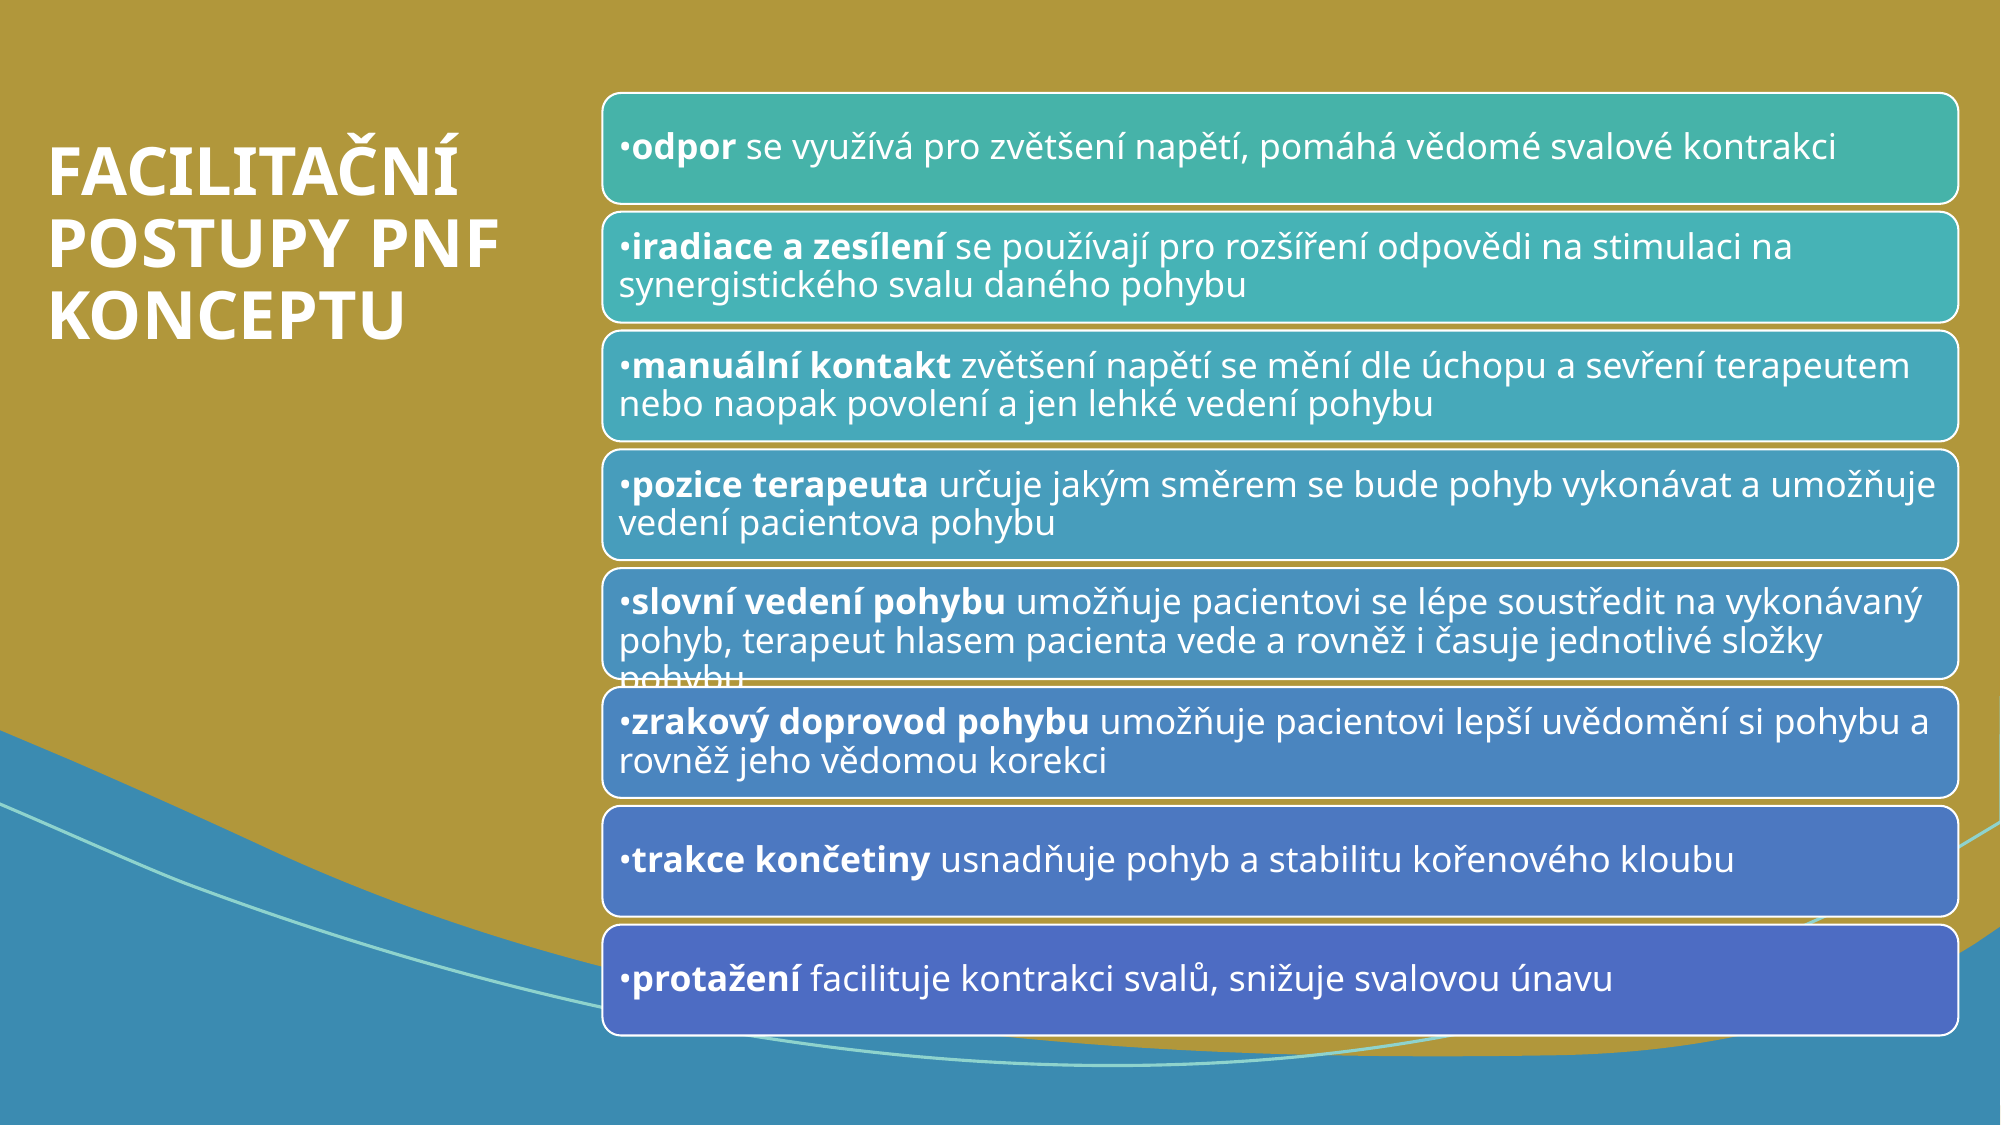

•odpor se využívá pro zvětšení napětí, pomáhá vědomé svalové kontrakci
•iradiace a zesílení se používají pro rozšíření odpovědi na stimulaci na synergistického svalu daného pohybu
•manuální kontakt zvětšení napětí se mění dle úchopu a sevření terapeutem nebo naopak povolení a jen lehké vedení pohybu
•pozice terapeuta určuje jakým směrem se bude pohyb vykonávat a umožňuje vedení pacientova pohybu
•slovní vedení pohybu umožňuje pacientovi se lépe soustředit na vykonávaný pohyb, terapeut hlasem pacienta vede a rovněž i časuje jednotlivé složky pohybu
•zrakový doprovod pohybu umožňuje pacientovi lepší uvědomění si pohybu a rovněž jeho vědomou korekci
•trakce končetiny usnadňuje pohyb a stabilitu kořenového kloubu
•protažení facilituje kontrakci svalů, snižuje svalovou únavu
# FACILITAČNÍ POSTUPY PNF KONCEPTU